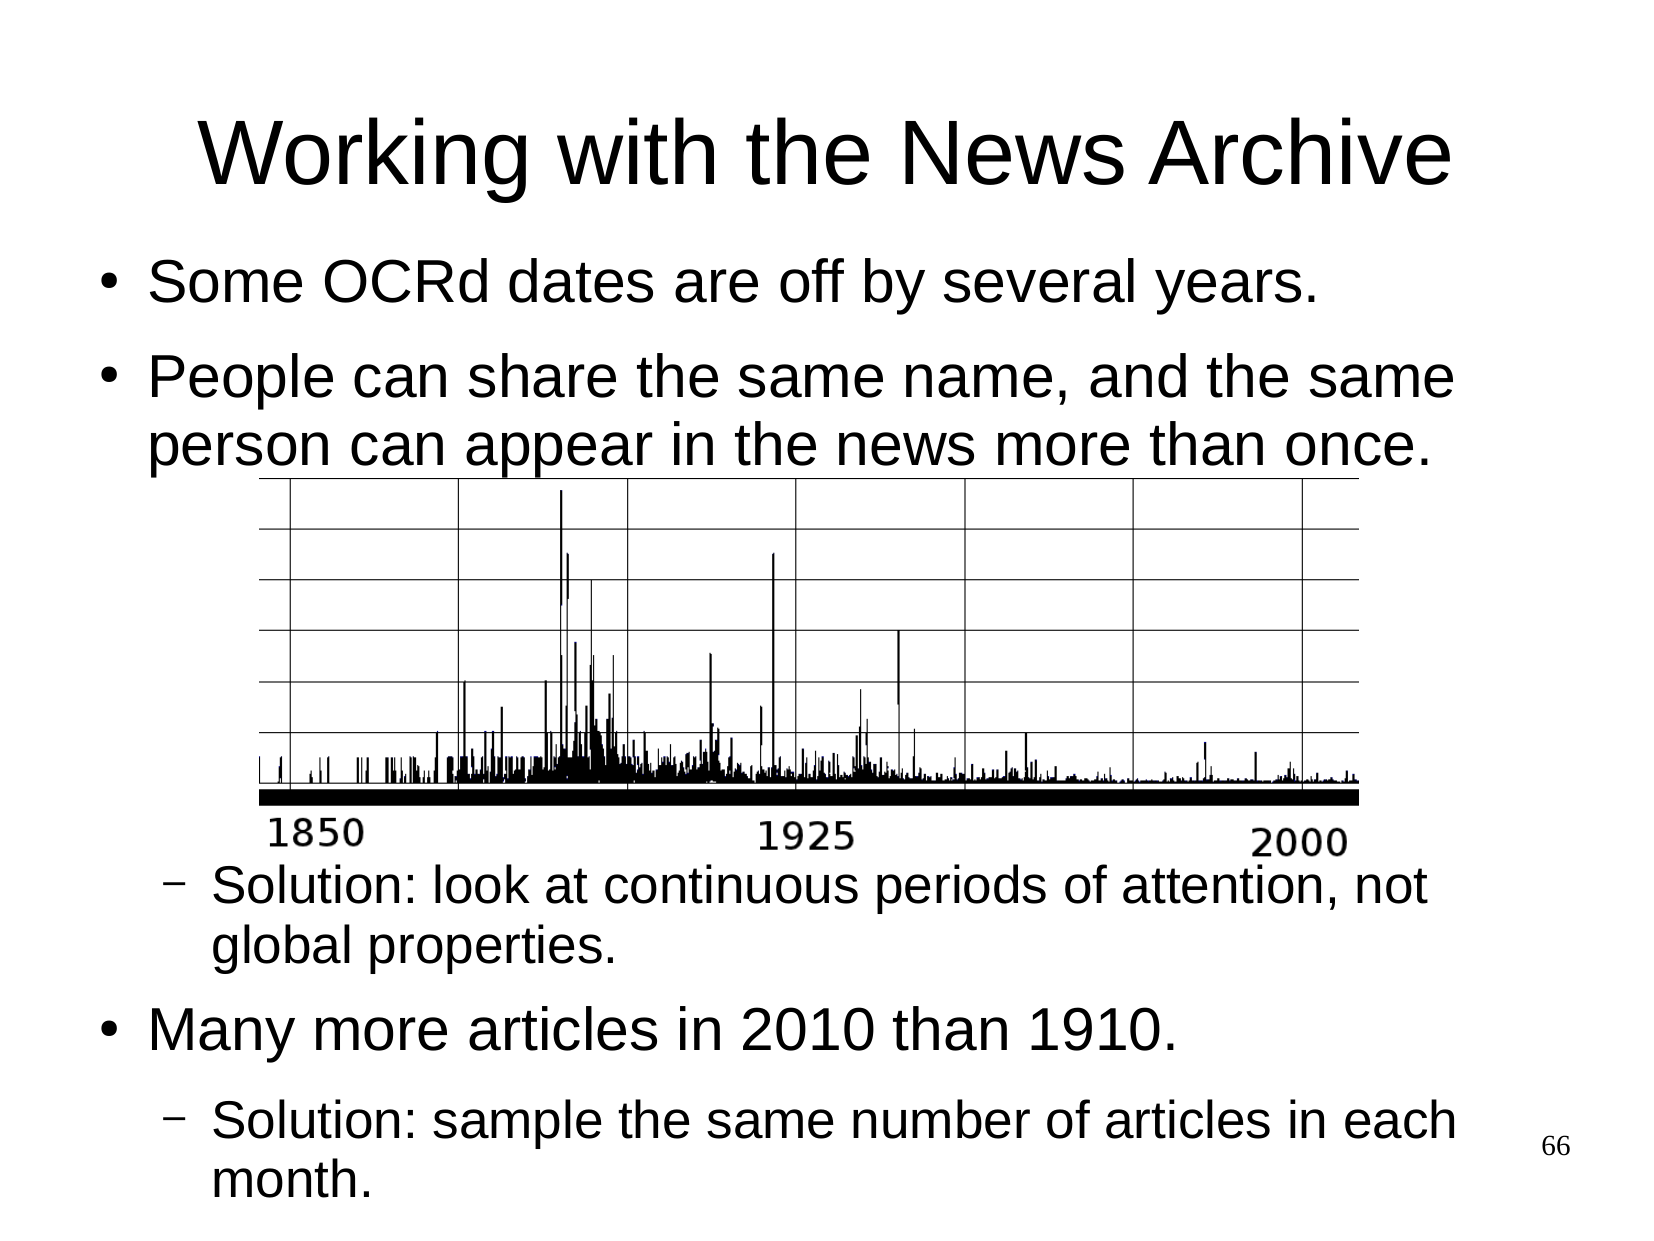

# Working with the News Archive
Some OCRd dates are off by several years.
People can share the same name, and the same person can appear in the news more than once.
Solution: look at continuous periods of attention, not global properties.
Many more articles in 2010 than 1910.
Solution: sample the same number of articles in each month.
66